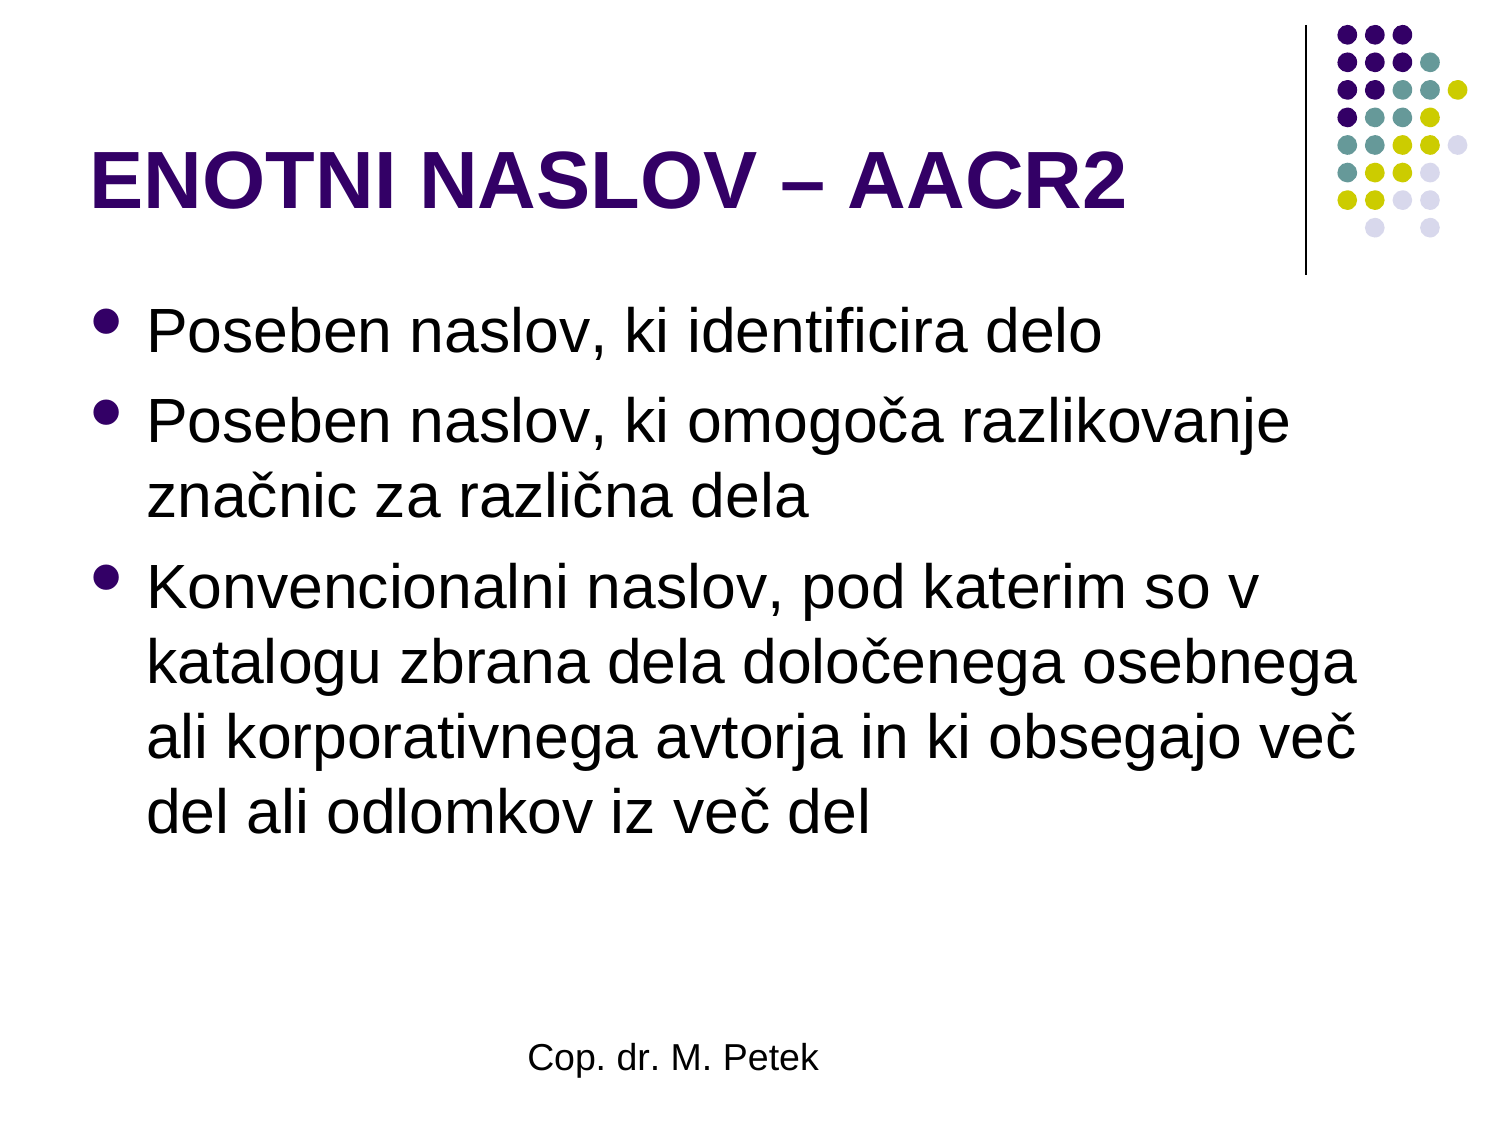

# ENOTNI NASLOV – AACR2
Poseben naslov, ki identificira delo
Poseben naslov, ki omogoča razlikovanje značnic za različna dela
Konvencionalni naslov, pod katerim so v katalogu zbrana dela določenega osebnega ali korporativnega avtorja in ki obsegajo več del ali odlomkov iz več del
Cop. dr. M. Petek